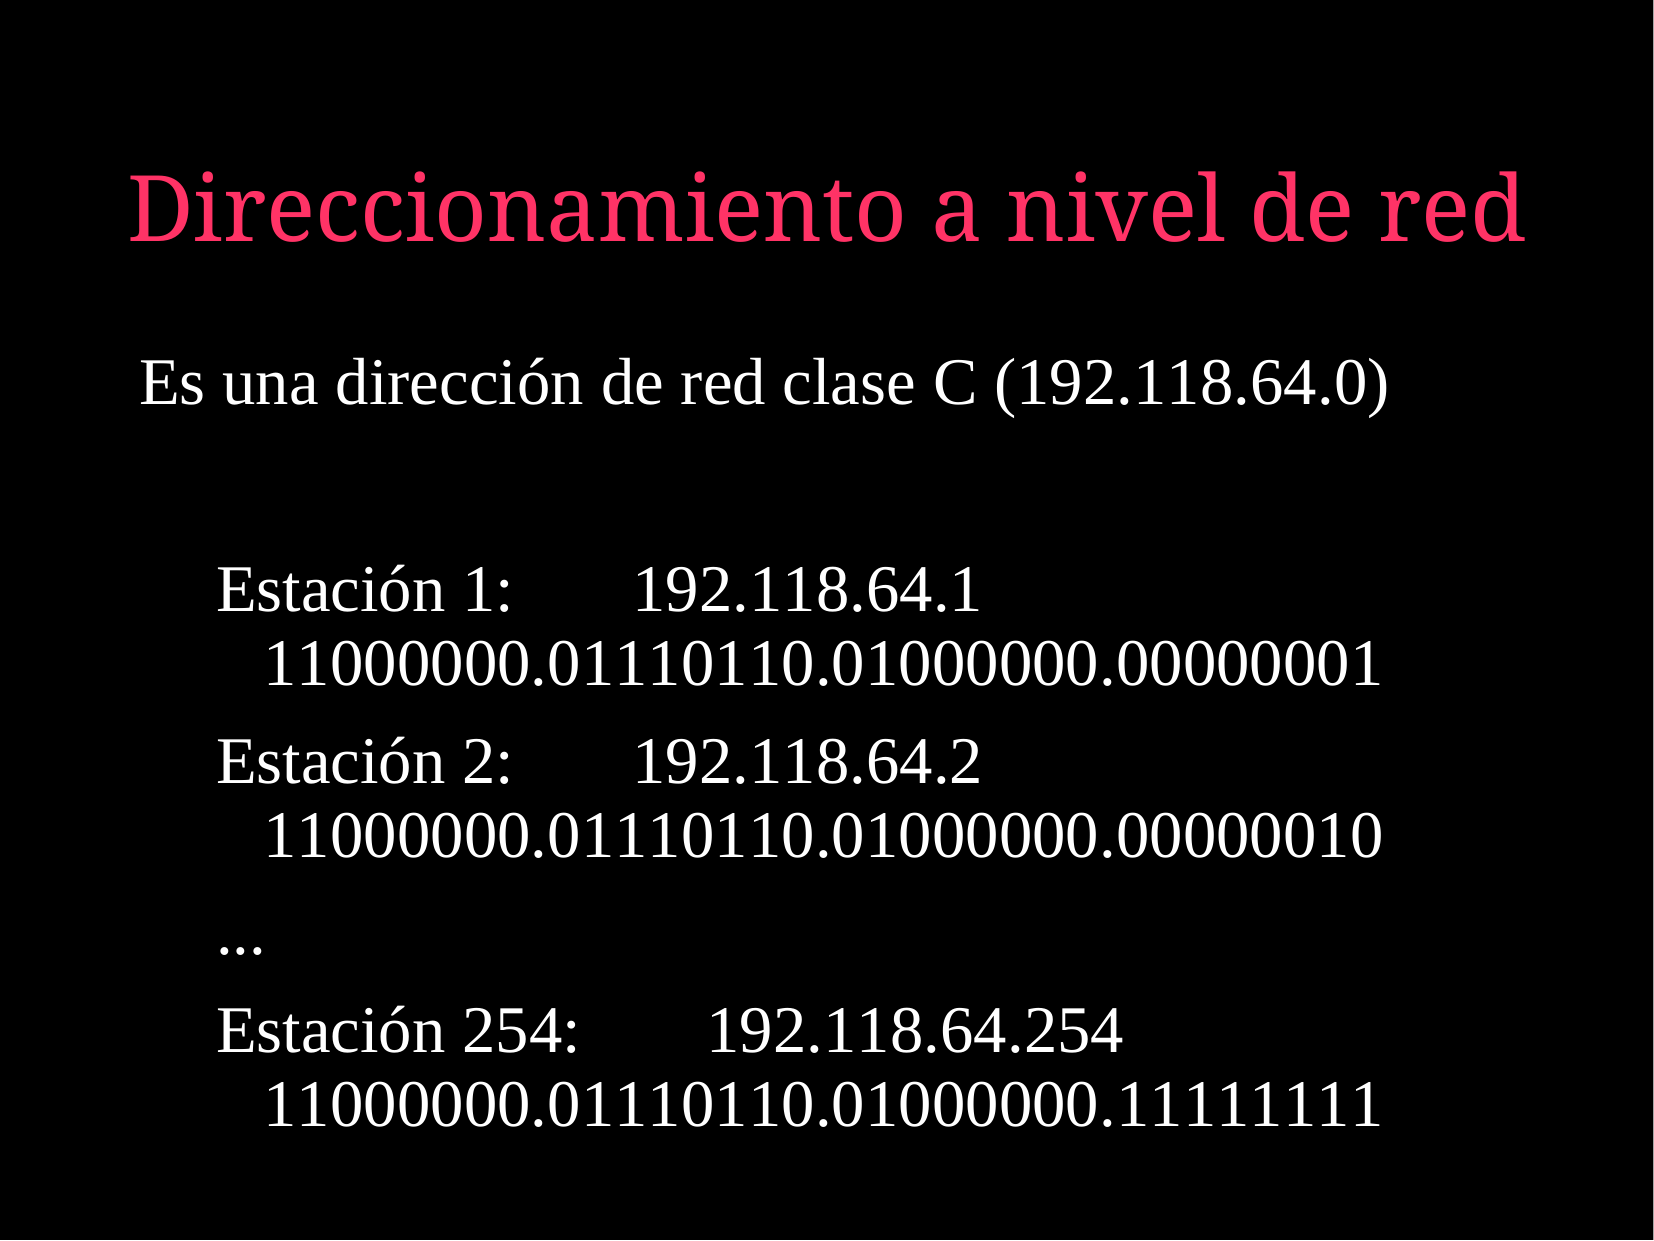

# Direccionamiento a nivel de red
Es una dirección de red clase C (192.118.64.0)
Estación 1: 		192.118.64.1		11000000.01110110.01000000.00000001
Estación 2: 		192.118.64.2		11000000.01110110.01000000.00000010
...
Estación 254: 		192.118.64.254		11000000.01110110.01000000.11111111